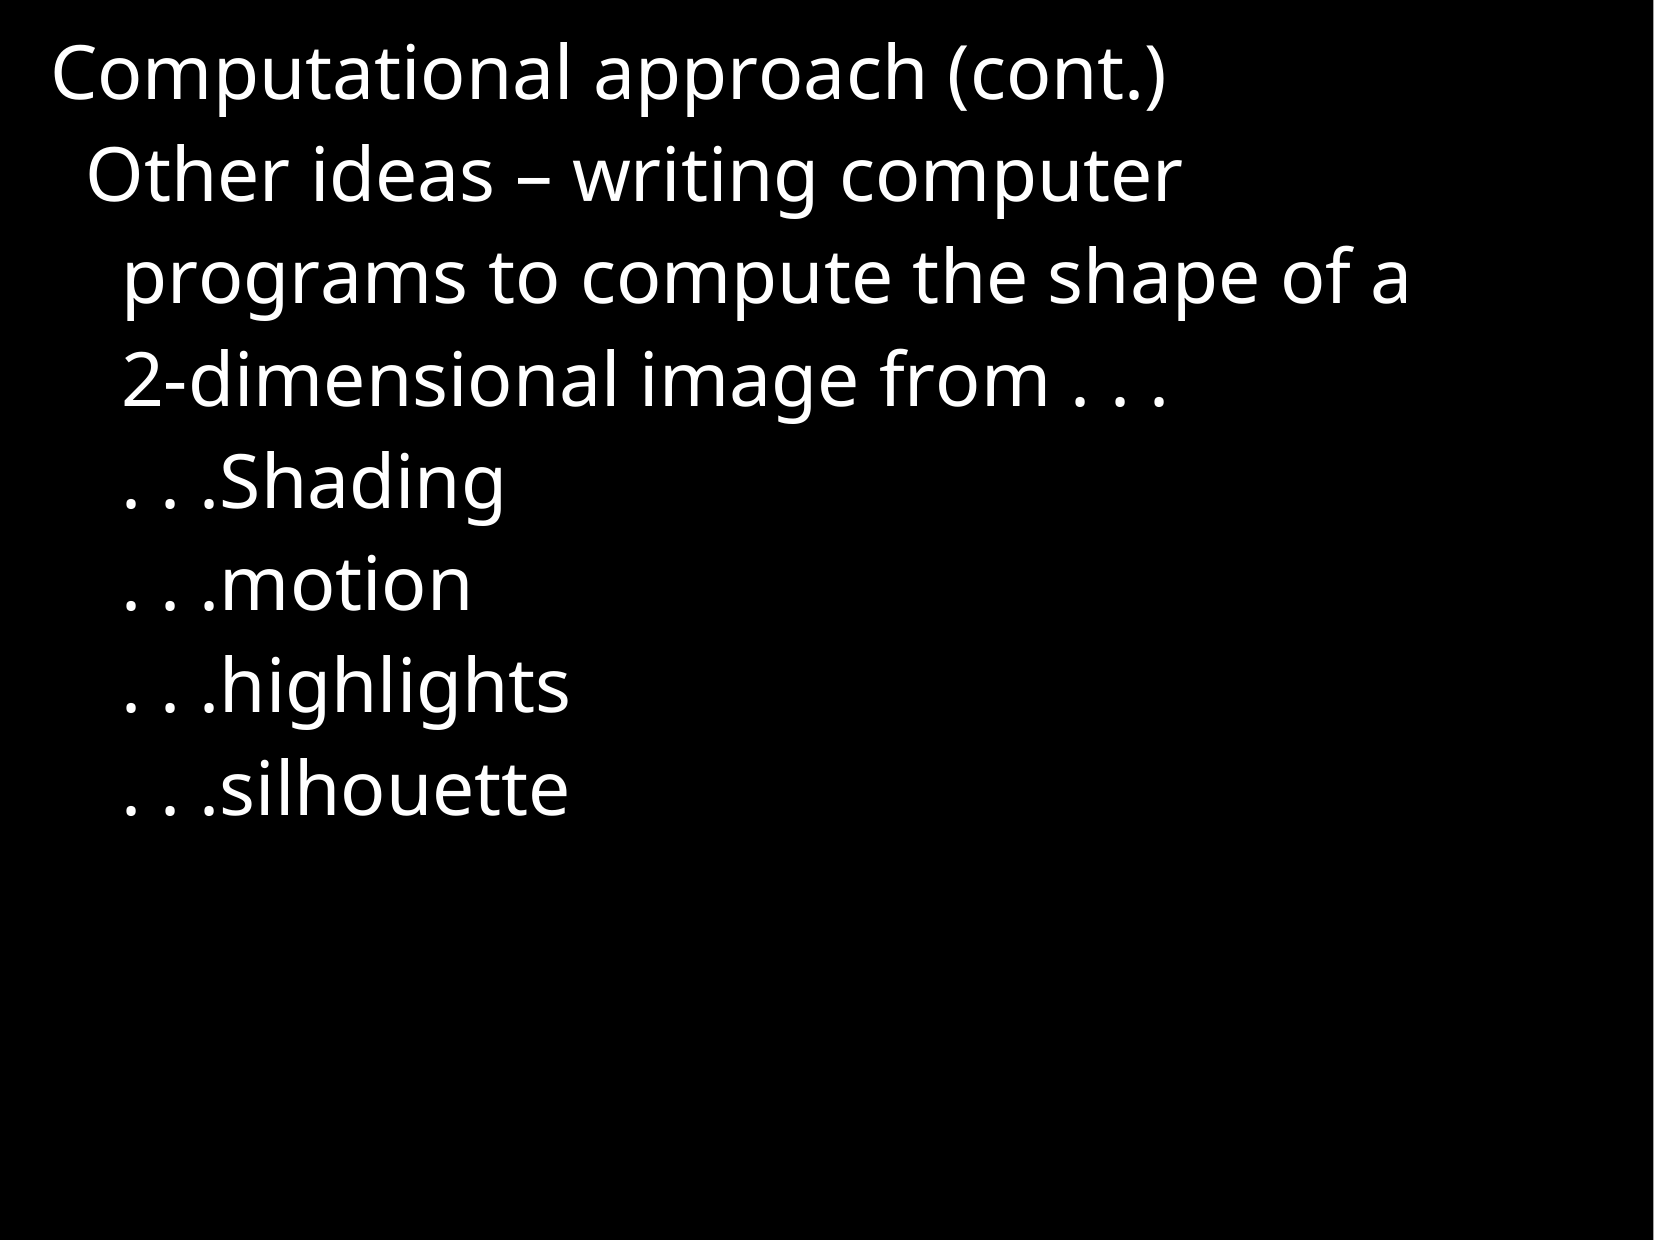

Computational approach (cont.)
Other ideas – writing computer programs to compute the shape of a 2-dimensional image from . . .
. . .Shading
. . .motion
. . .highlights
. . .silhouette